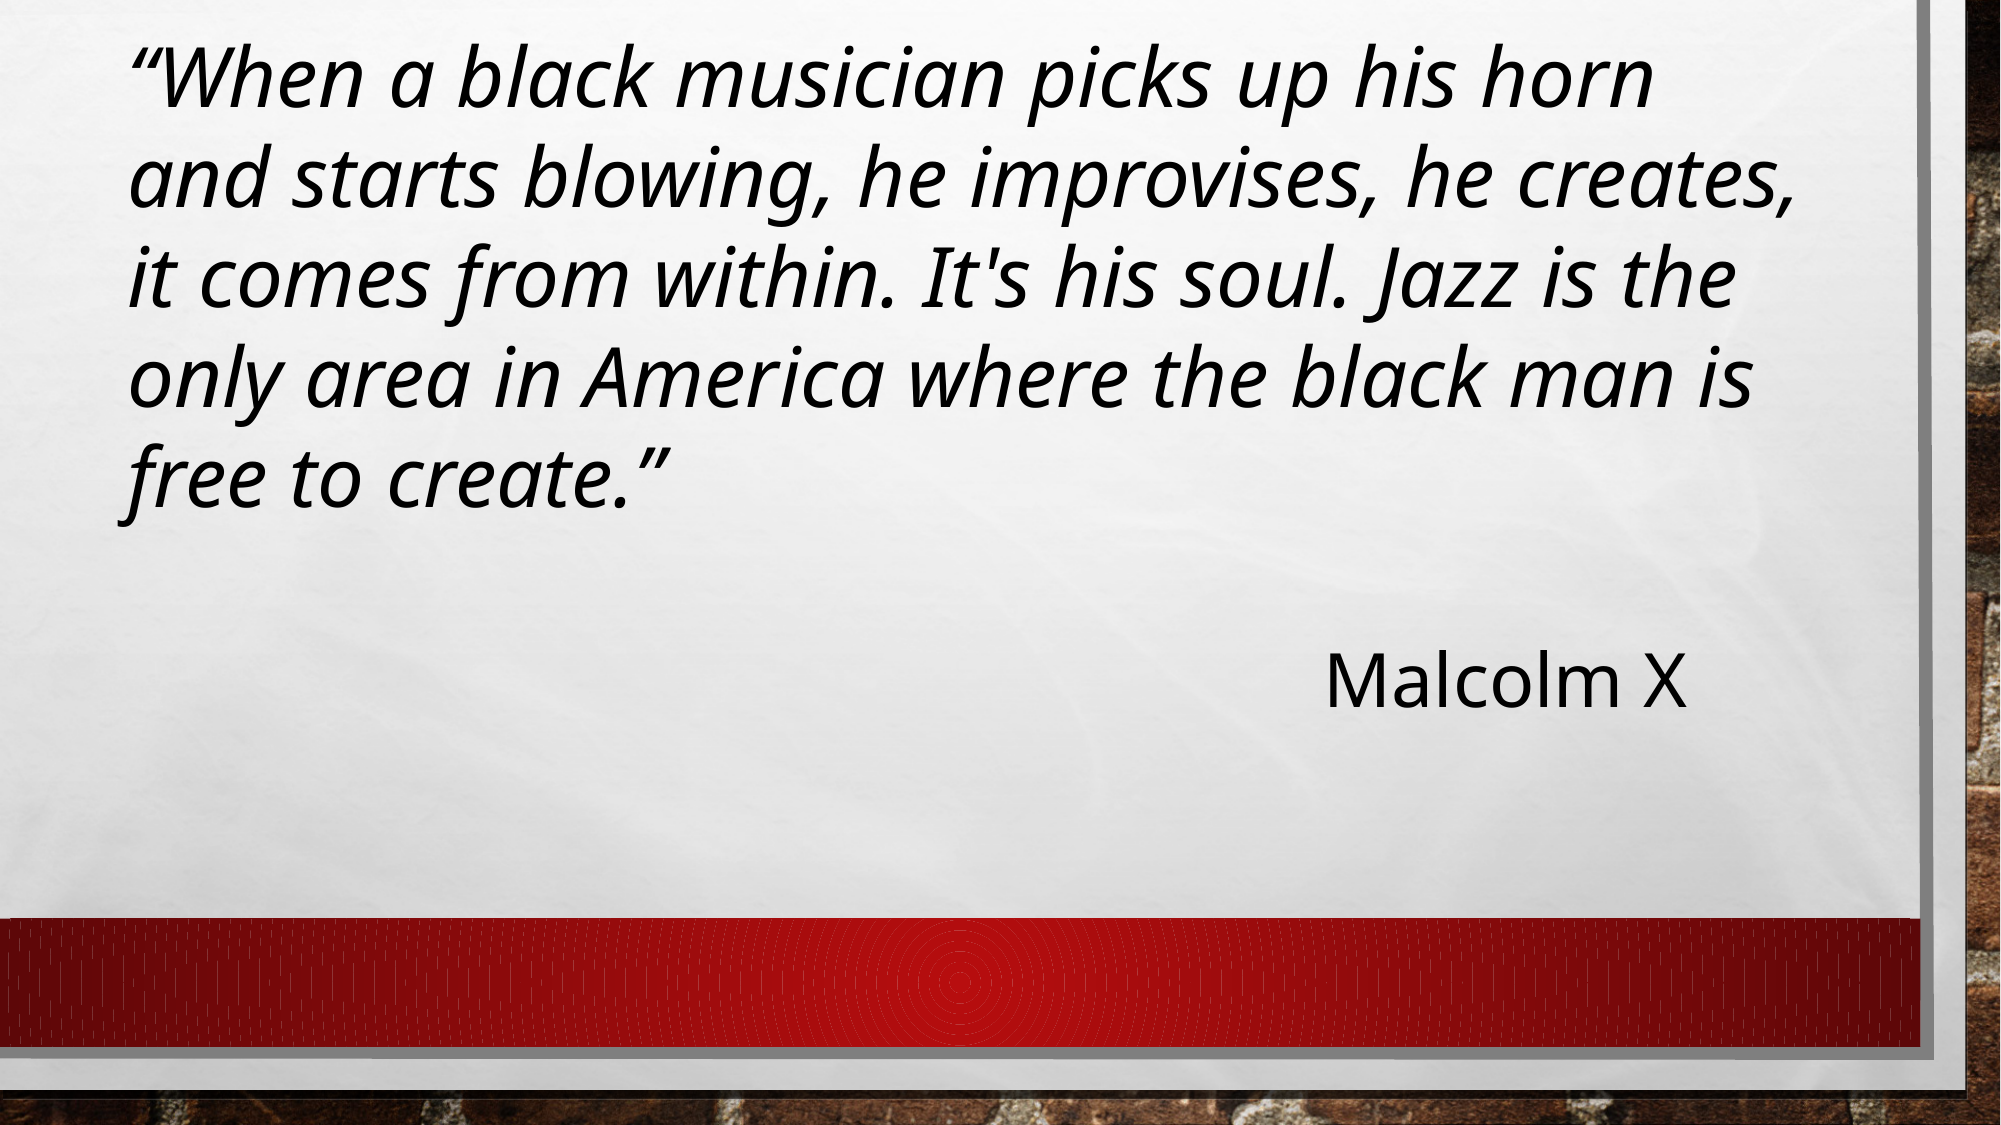

# “When a black musician picks up his horn and starts blowing, he improvises, he creates, it comes from within. It's his soul. Jazz is the only area in America where the black man is free to create.” Malcolm X